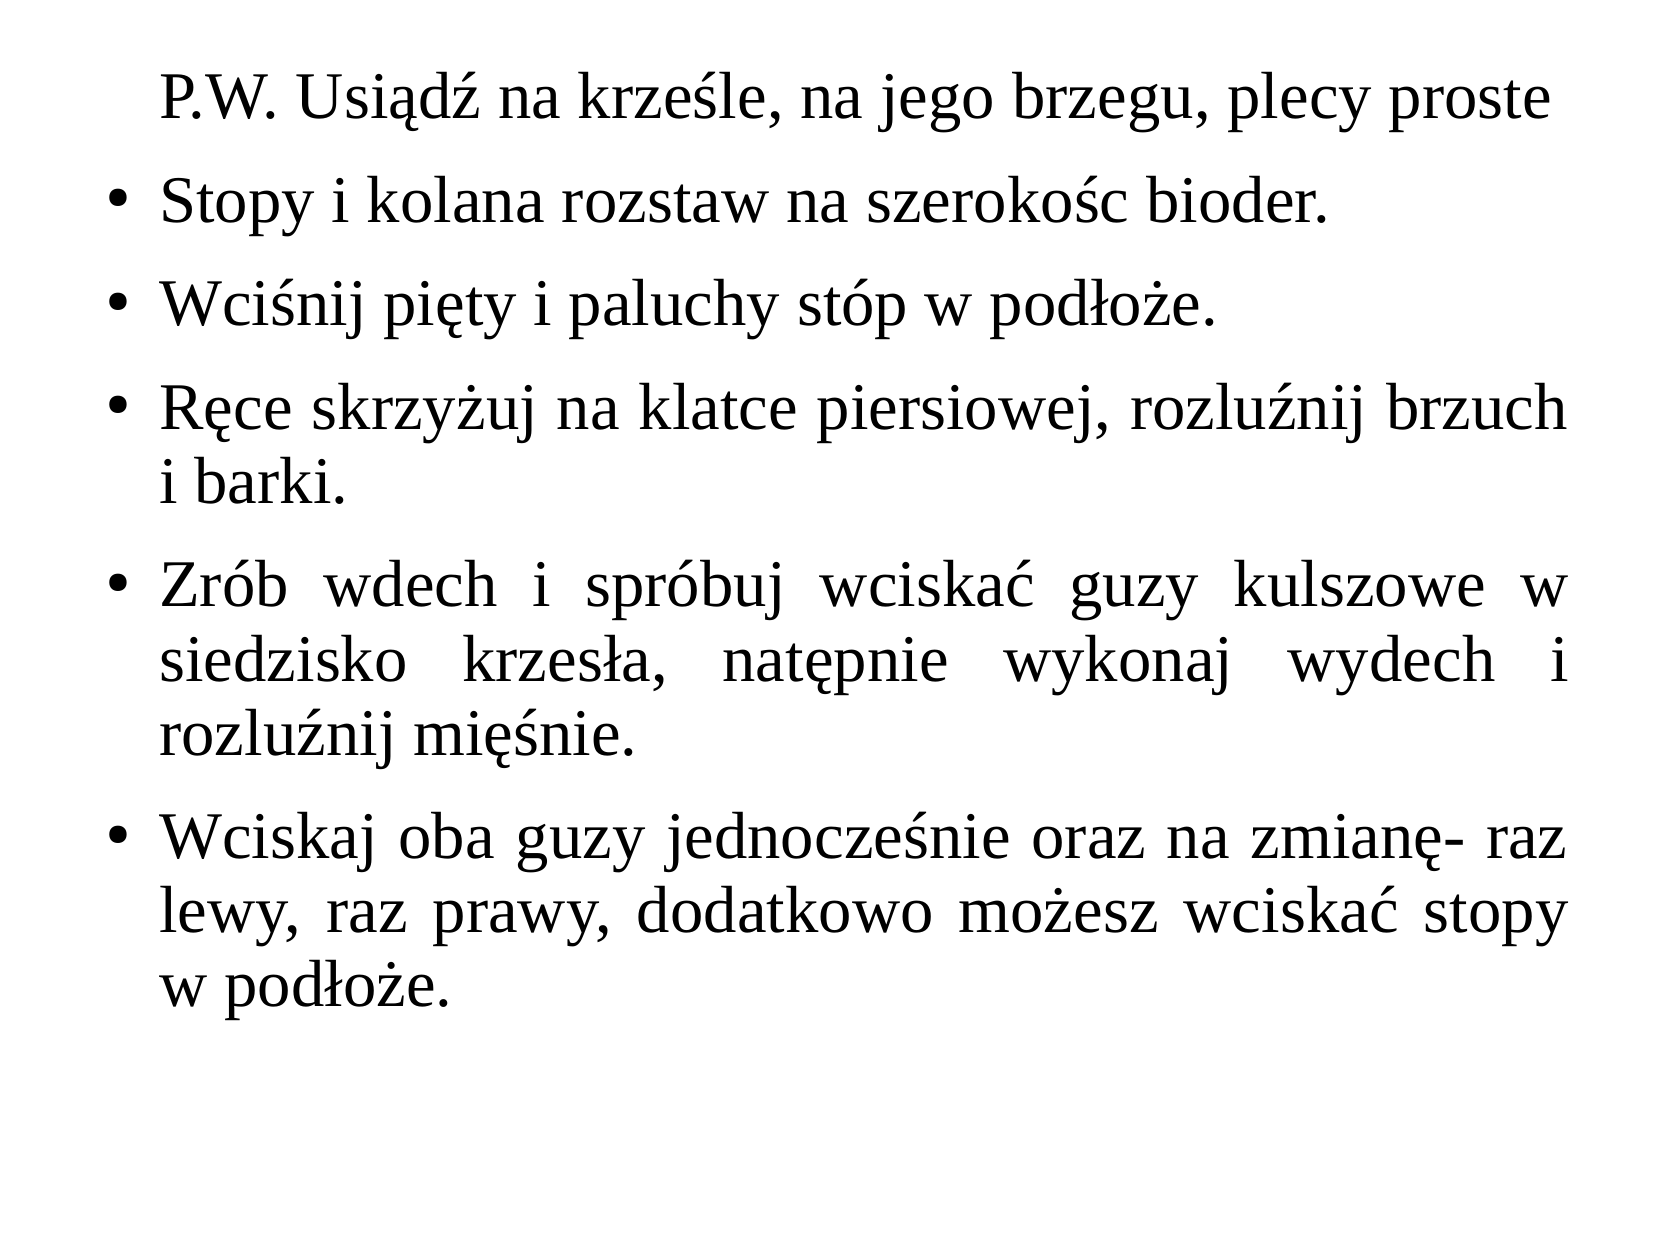

#
P.W. Usiądź na krześle, na jego brzegu, plecy proste
Stopy i kolana rozstaw na szerokośc bioder.
Wciśnij pięty i paluchy stóp w podłoże.
Ręce skrzyżuj na klatce piersiowej, rozluźnij brzuch i barki.
Zrób wdech i spróbuj wciskać guzy kulszowe w siedzisko krzesła, natępnie wykonaj wydech i rozluźnij mięśnie.
Wciskaj oba guzy jednocześnie oraz na zmianę- raz lewy, raz prawy, dodatkowo możesz wciskać stopy w podłoże.